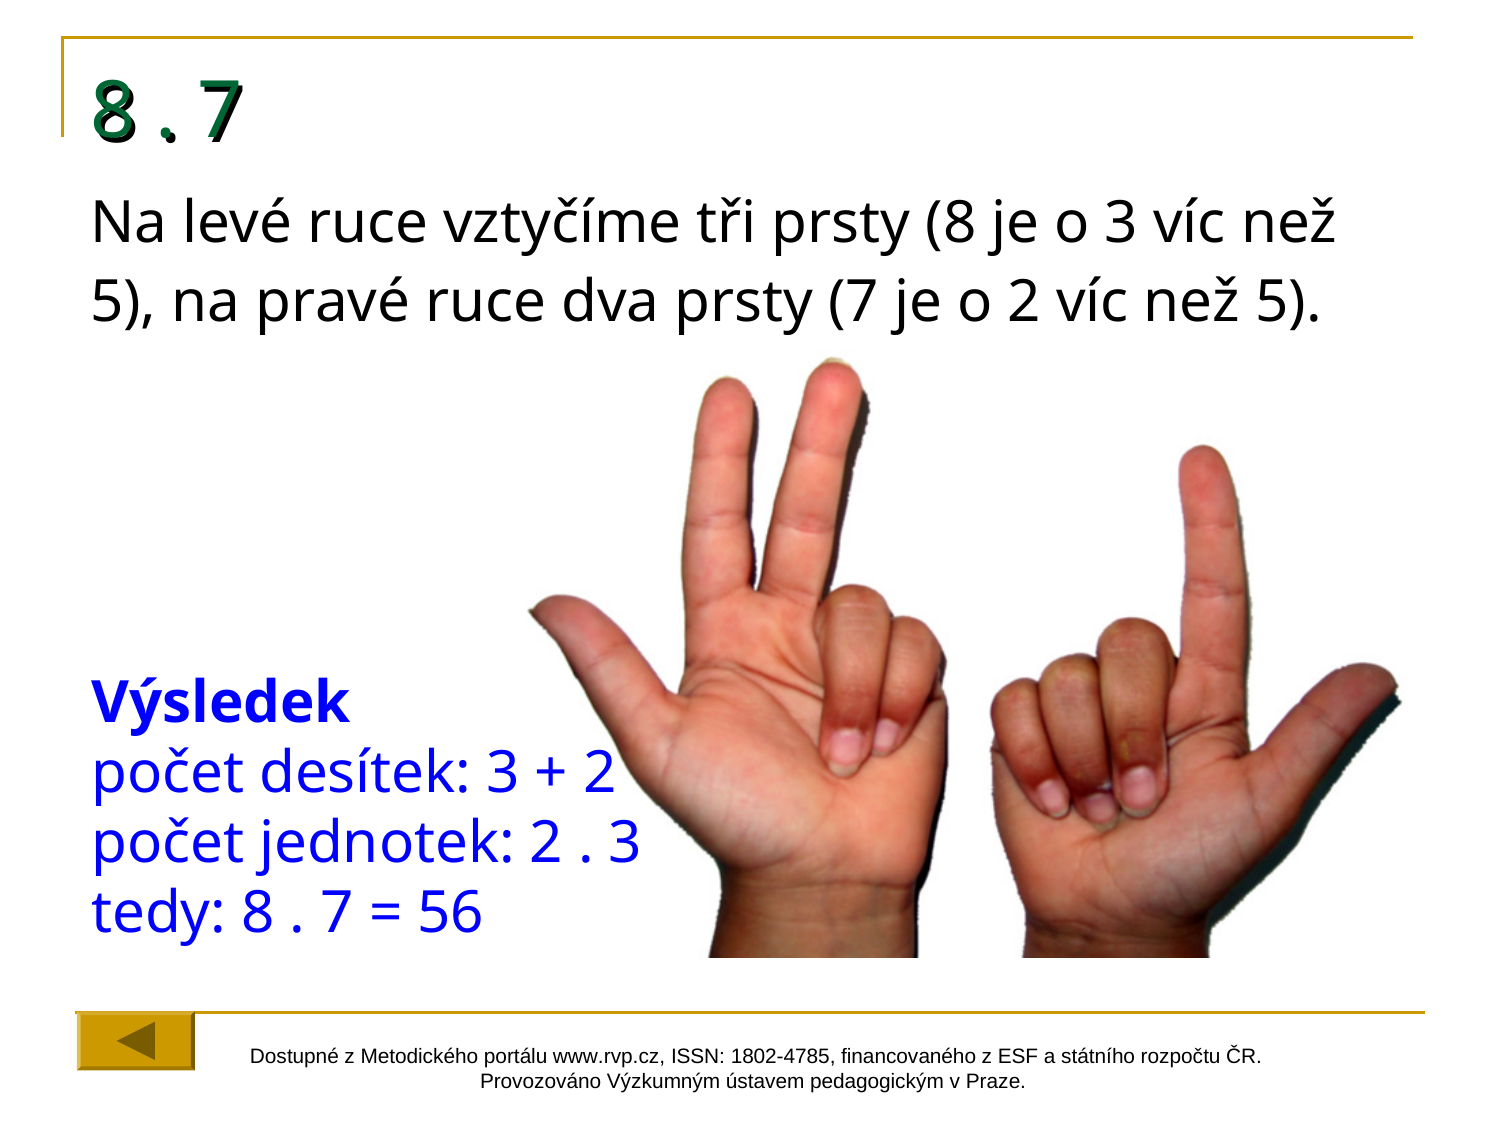

# 8 . 7
Na levé ruce vztyčíme tři prsty (8 je o 3 víc než 5), na pravé ruce dva prsty (7 je o 2 víc než 5).
Výsledek
počet desítek: 3 + 2
počet jednotek: 2 . 3
tedy: 8 . 7 = 56